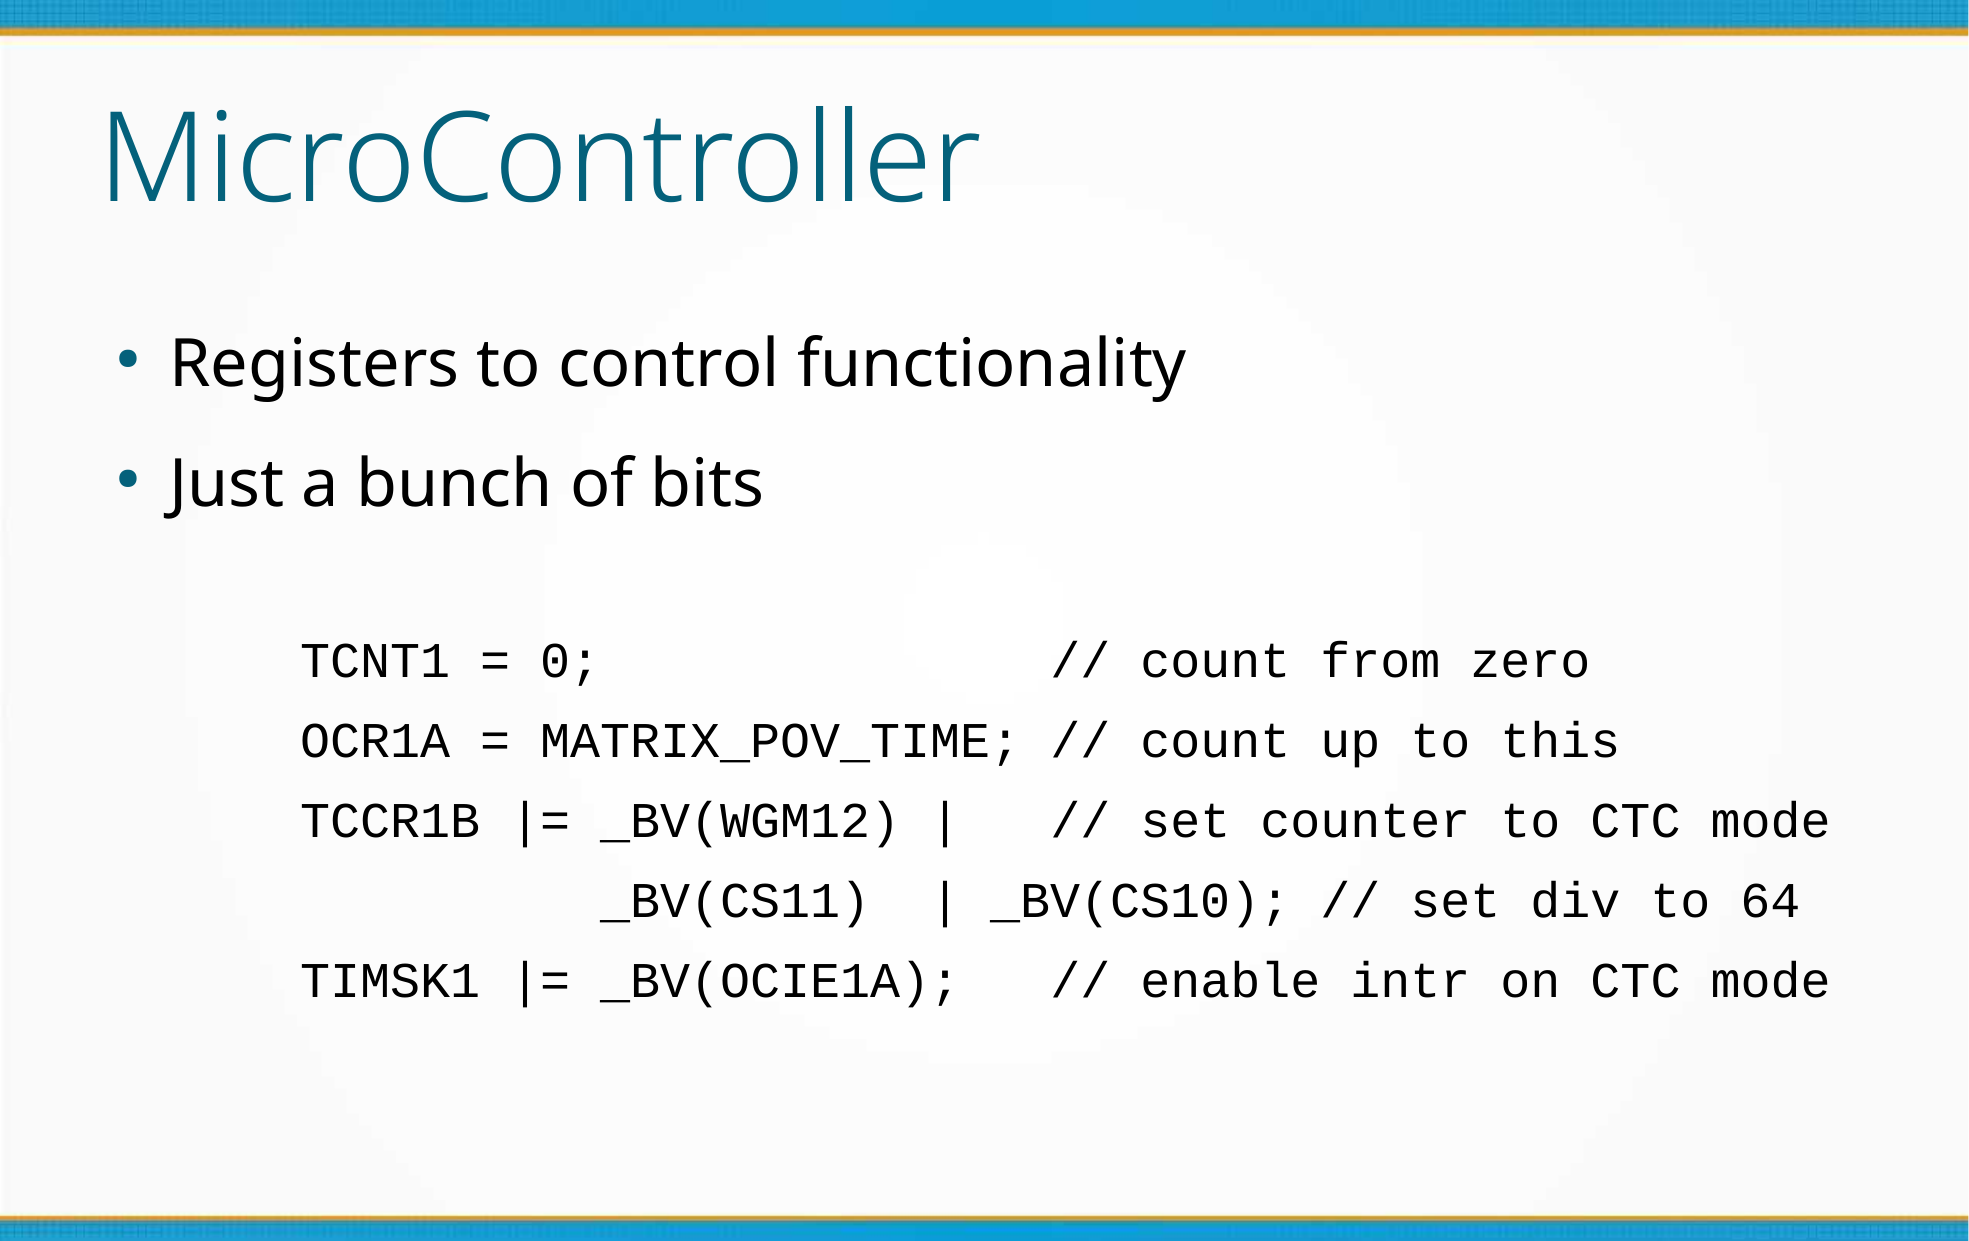

# MicroController
Registers to control functionality
Just a bunch of bits
 TCNT1 = 0; // count from zero
 OCR1A = MATRIX_POV_TIME; // count up to this
 TCCR1B |= _BV(WGM12) | // set counter to CTC mode
 _BV(CS11) | _BV(CS10); // set div to 64
 TIMSK1 |= _BV(OCIE1A); // enable intr on CTC mode